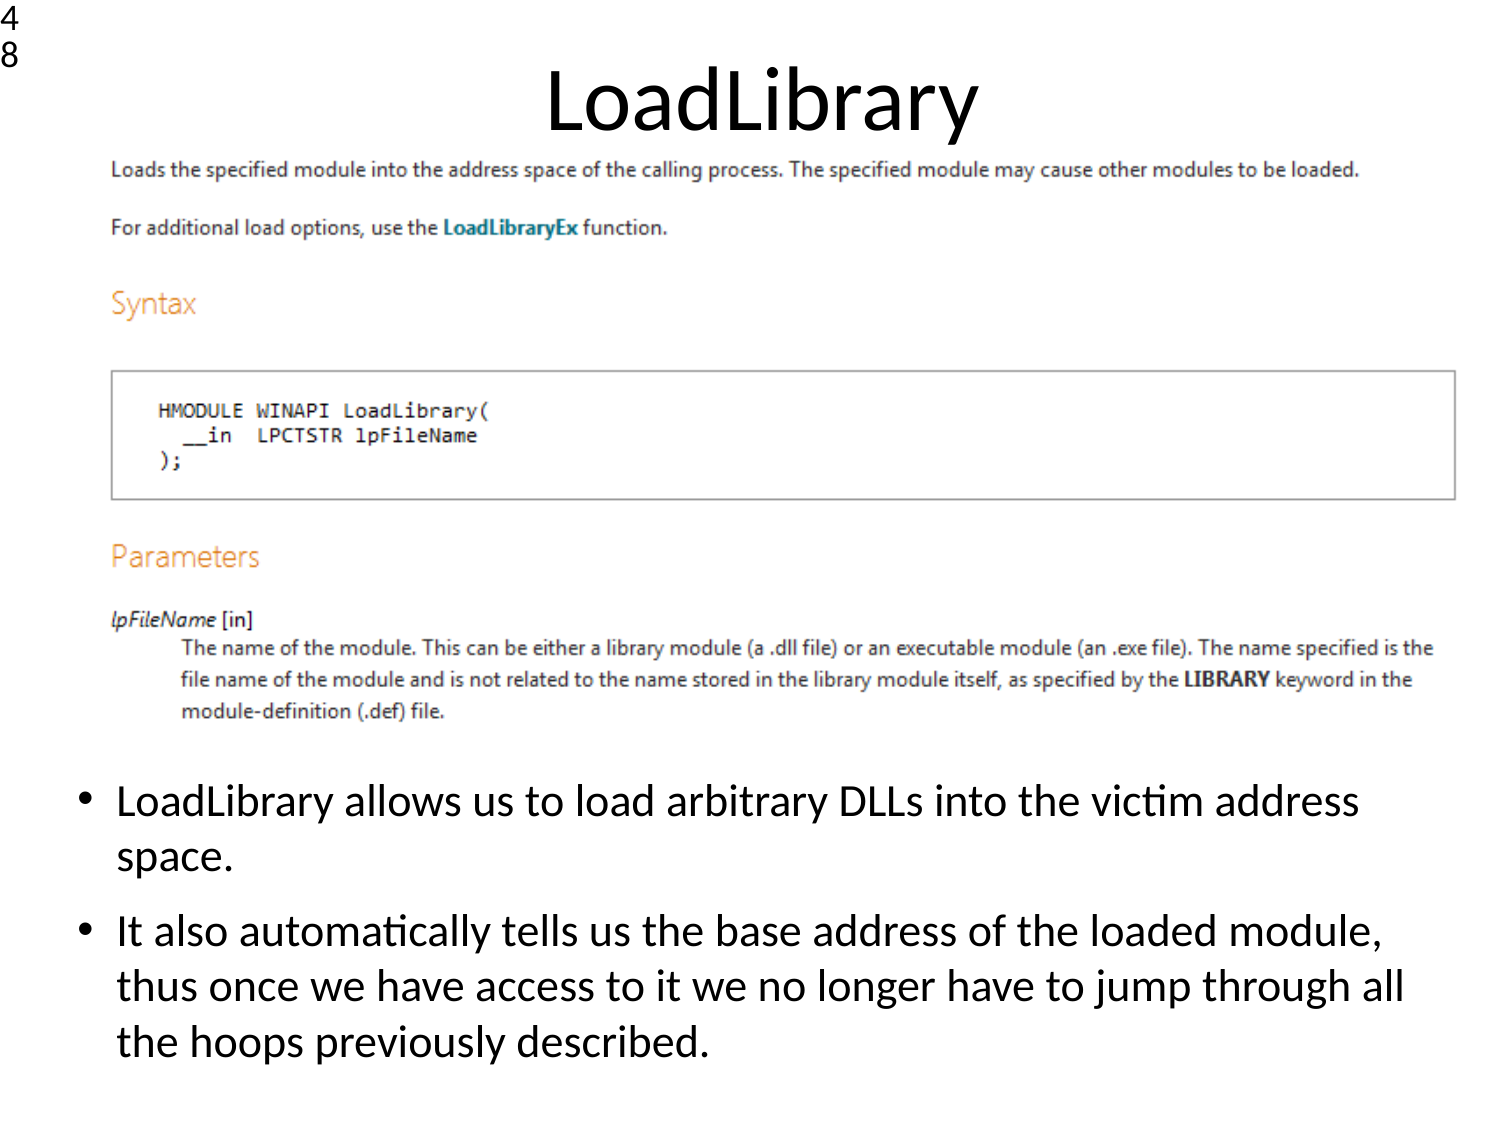

# LoadLibrary
LoadLibrary allows us to load arbitrary DLLs into the victim address space.
It also automatically tells us the base address of the loaded module, thus once we have access to it we no longer have to jump through all the hoops previously described.